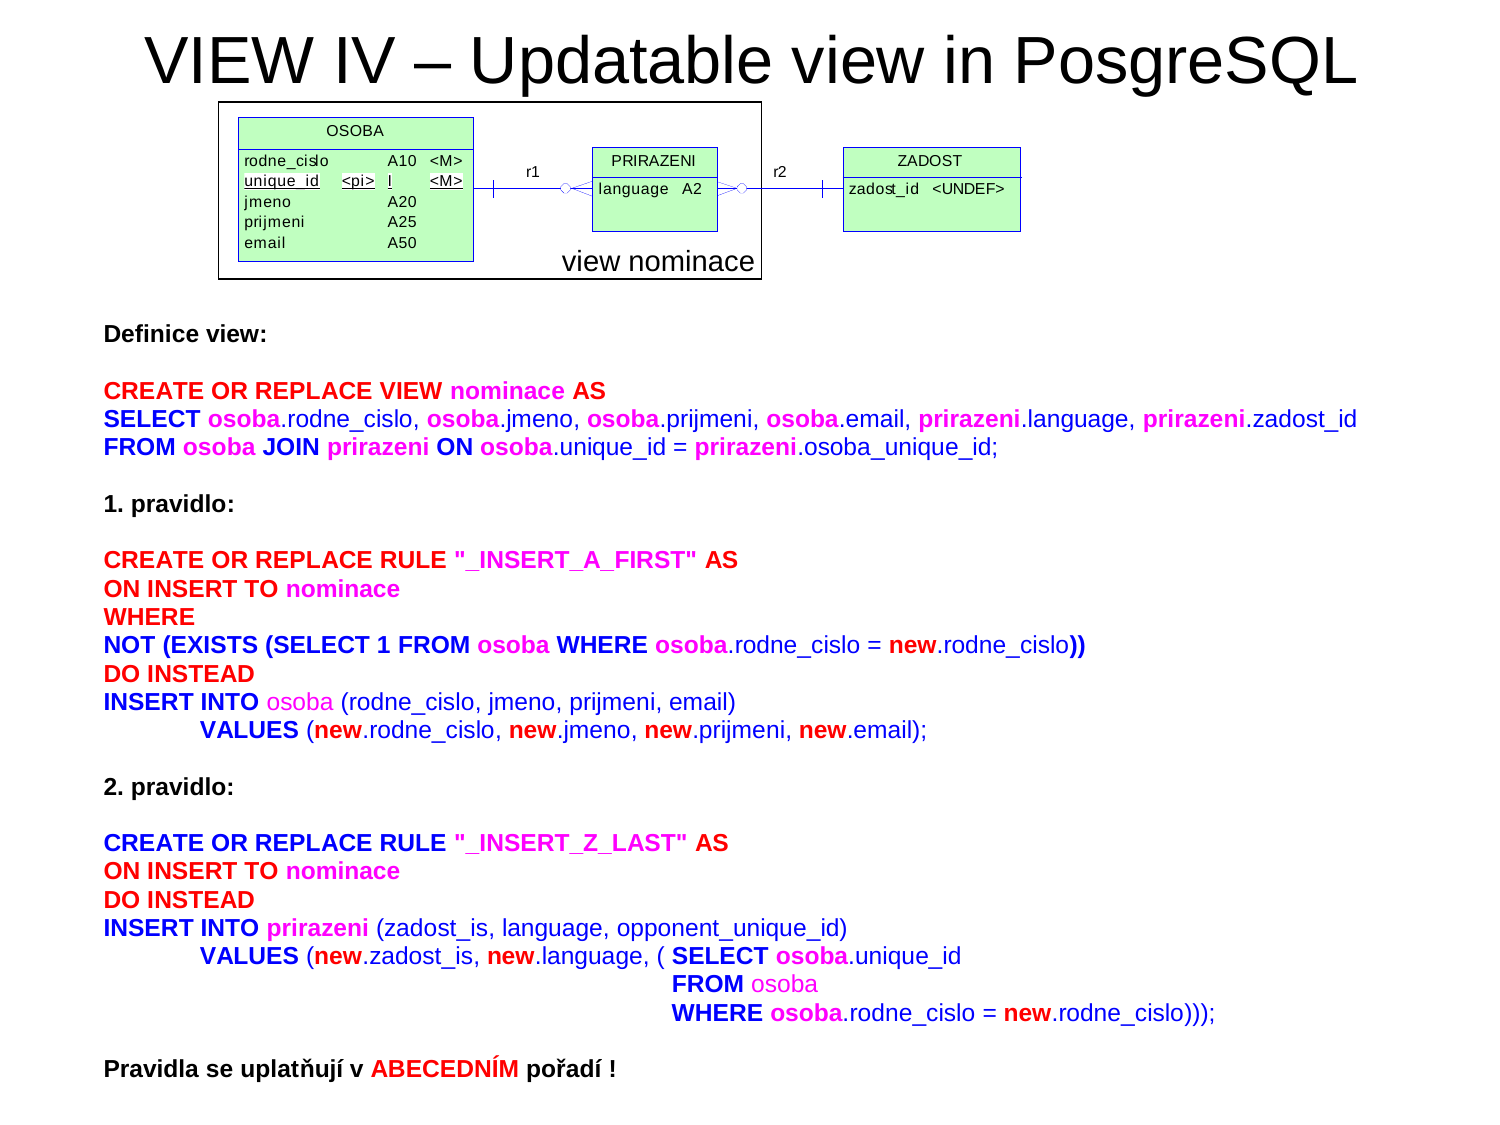

# VIEW IV – Updatable view in PosgreSQL
view nominace